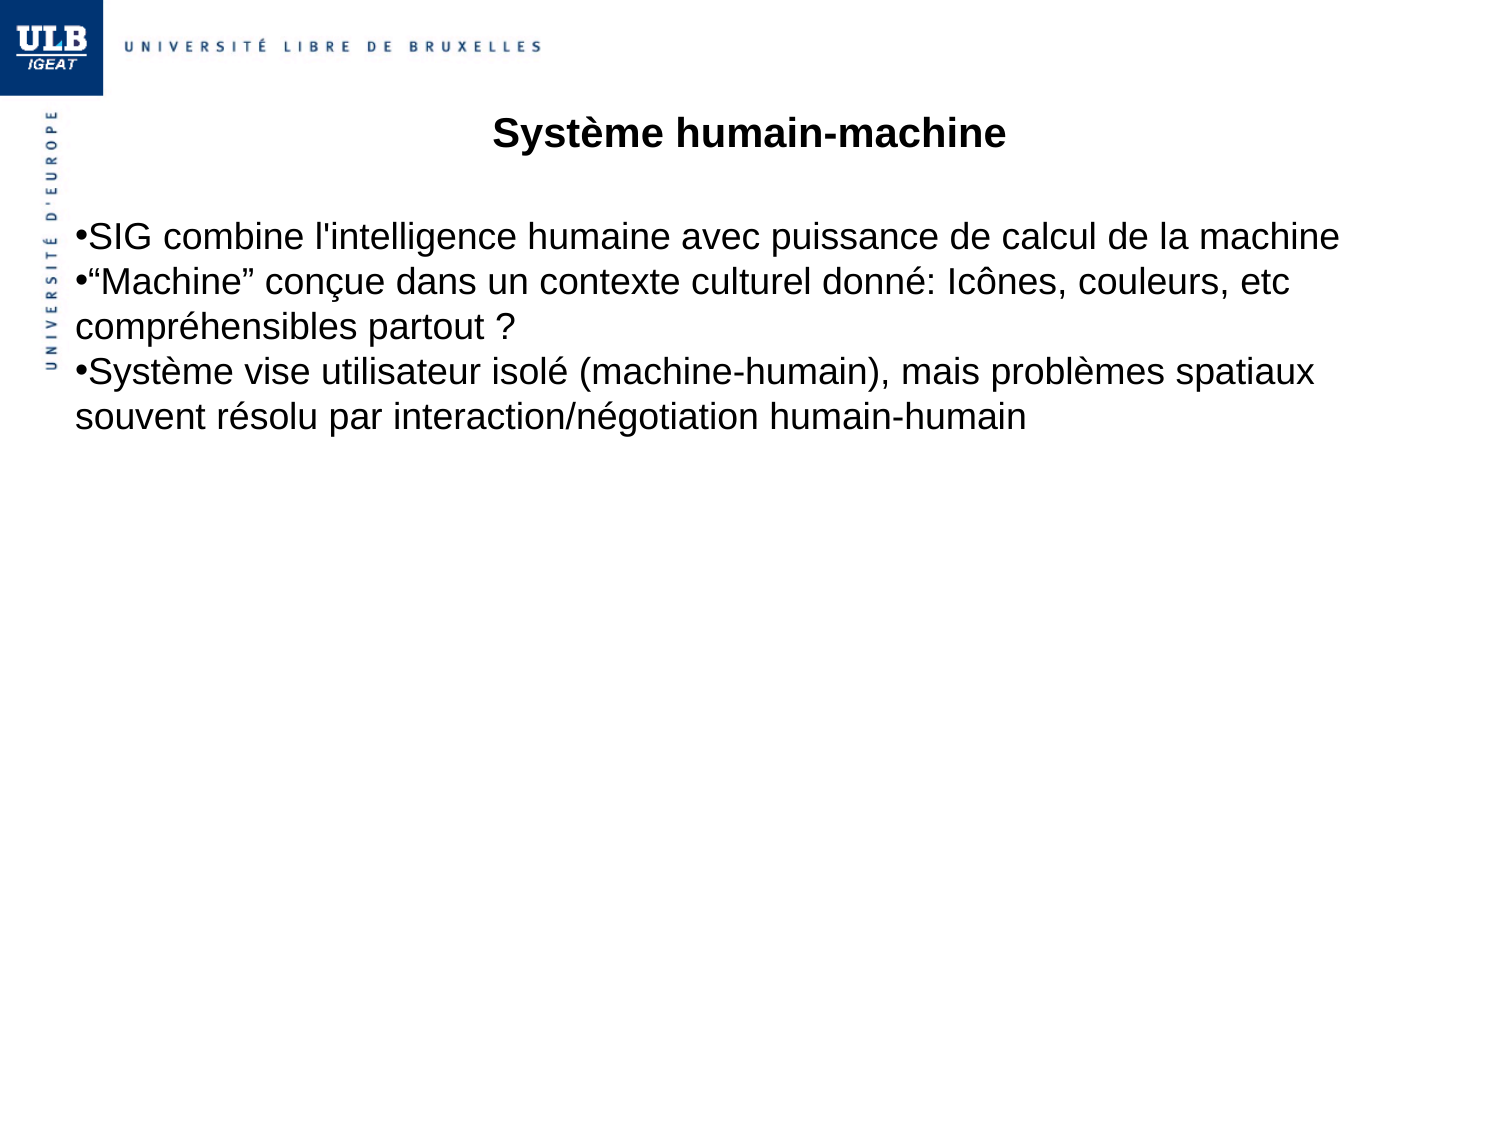

Système humain-machine
SIG combine l'intelligence humaine avec puissance de calcul de la machine
“Machine” conçue dans un contexte culturel donné: Icônes, couleurs, etc compréhensibles partout ?
Système vise utilisateur isolé (machine-humain), mais problèmes spatiaux souvent résolu par interaction/négotiation humain-humain